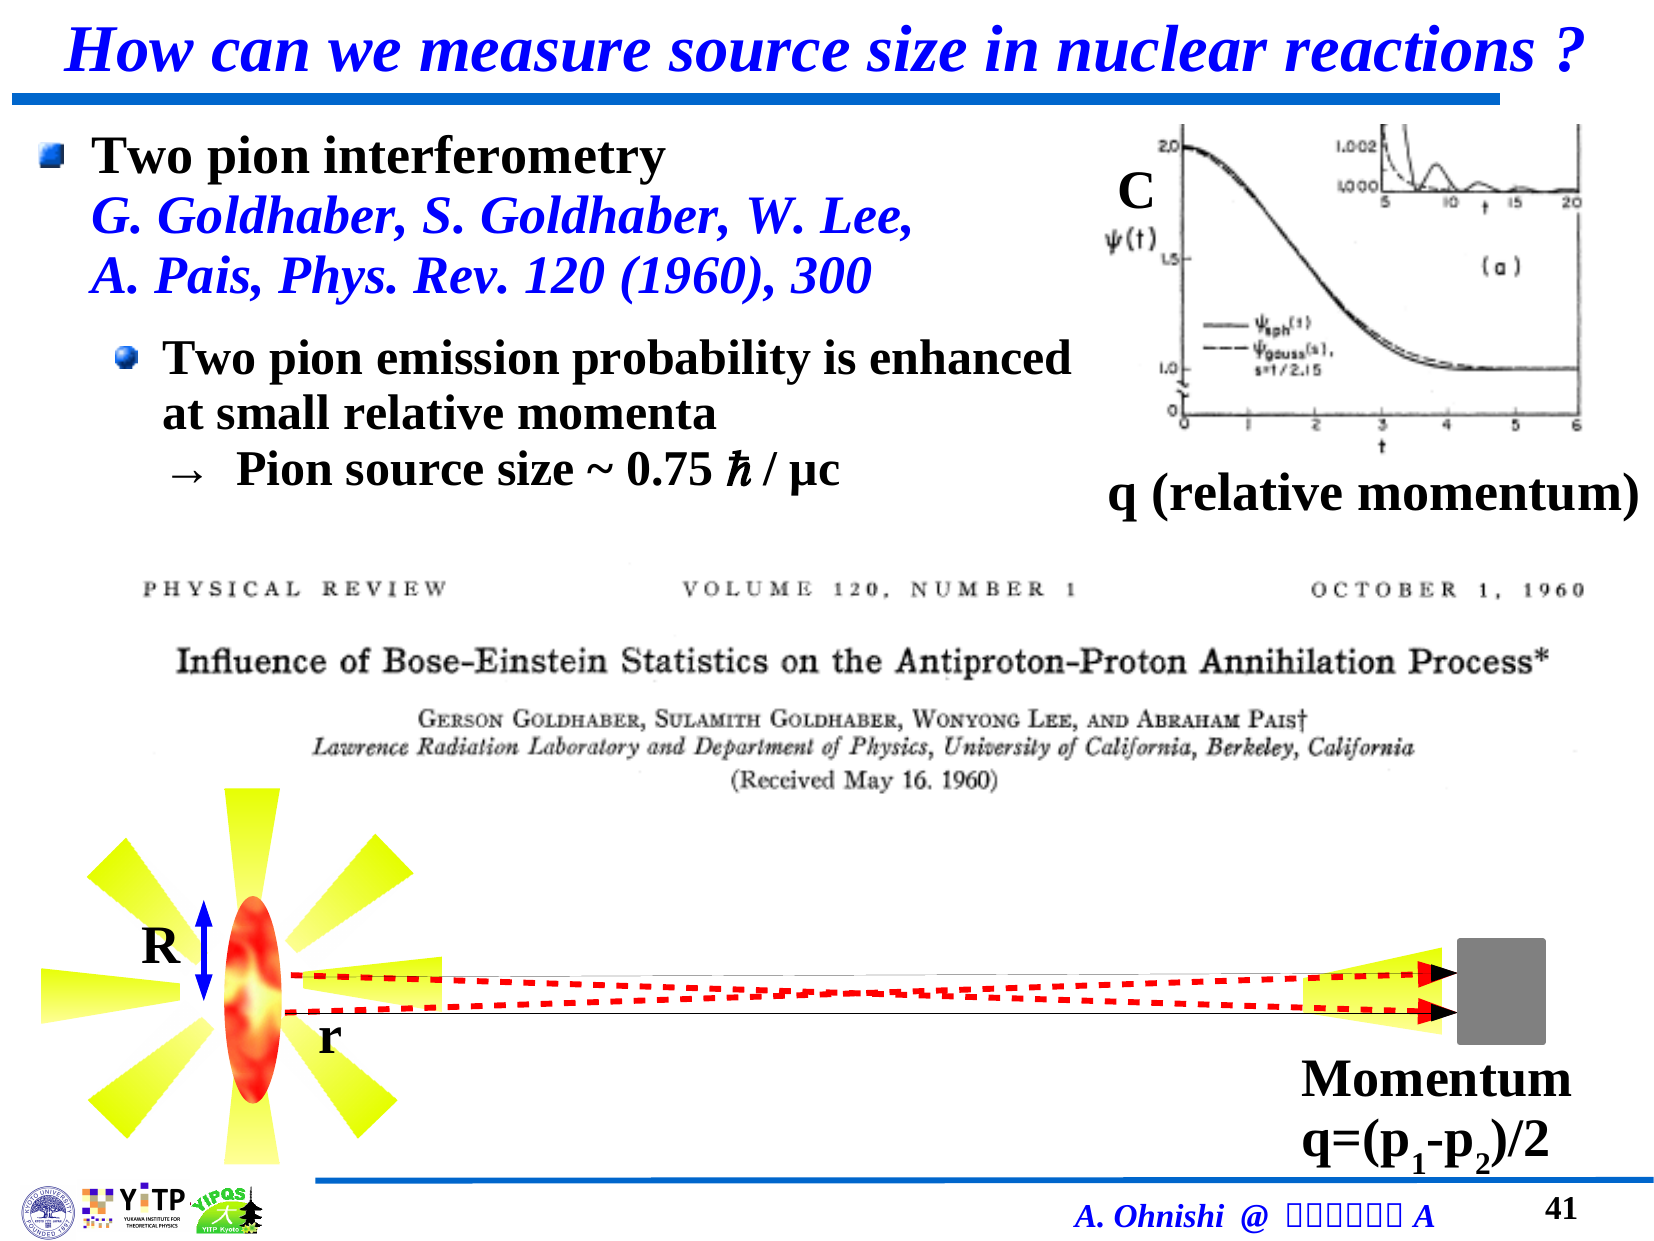

# How can we measure source size in nuclear reactions ?
Two pion interferometry
G. Goldhaber, S. Goldhaber, W. Lee,
A. Pais, Phys. Rev. 120 (1960), 300
Two pion emission probability is enhanced
at small relative momenta
→	Pion source size ~ 0.75 ℏ / μc
C
q (relative momentum)
R
r
Momentum
q=(p1-p2)/2